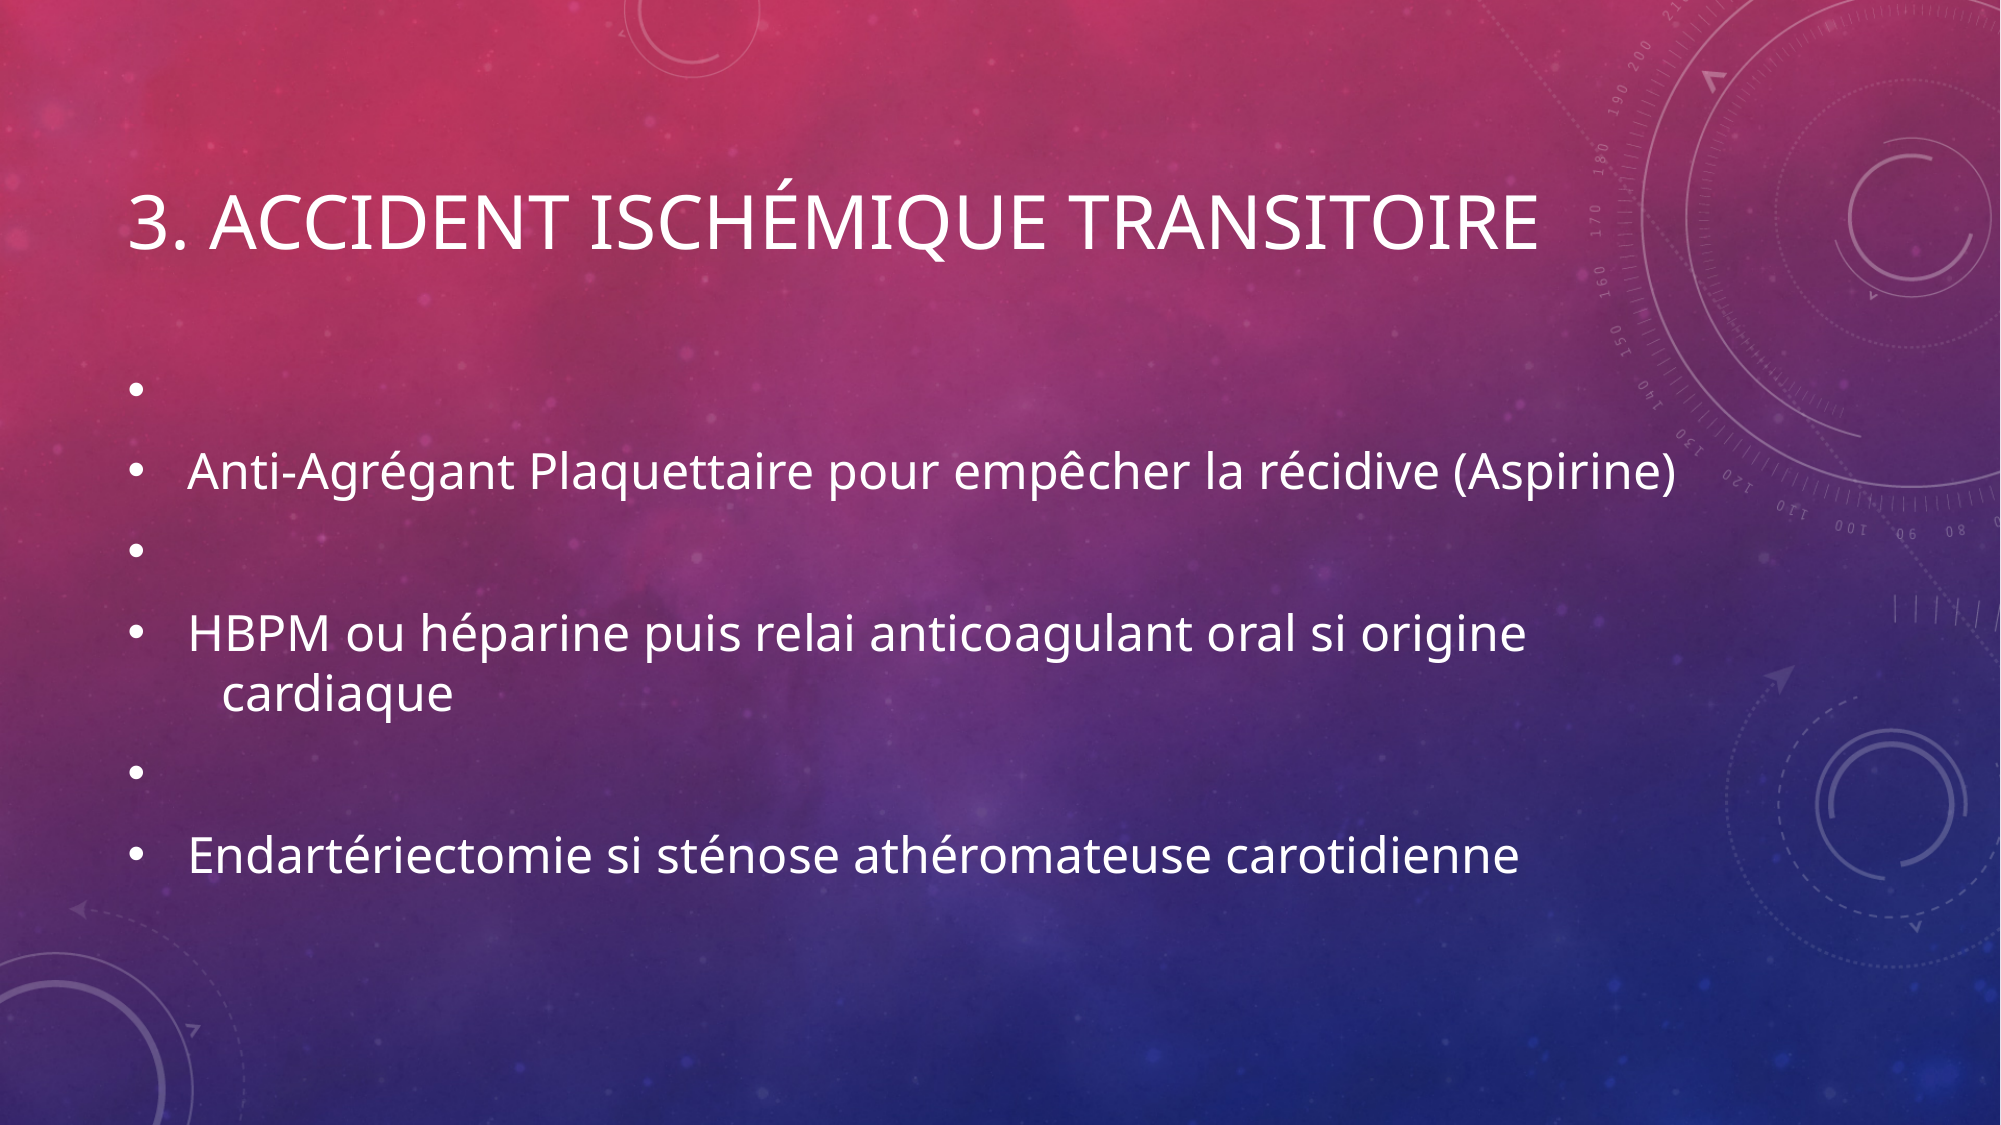

# 3. Accident ischémique transitoire
 Anti-Agrégant Plaquettaire pour empêcher la récidive (Aspirine)
 HBPM ou héparine puis relai anticoagulant oral si origine cardiaque
 Endartériectomie si sténose athéromateuse carotidienne